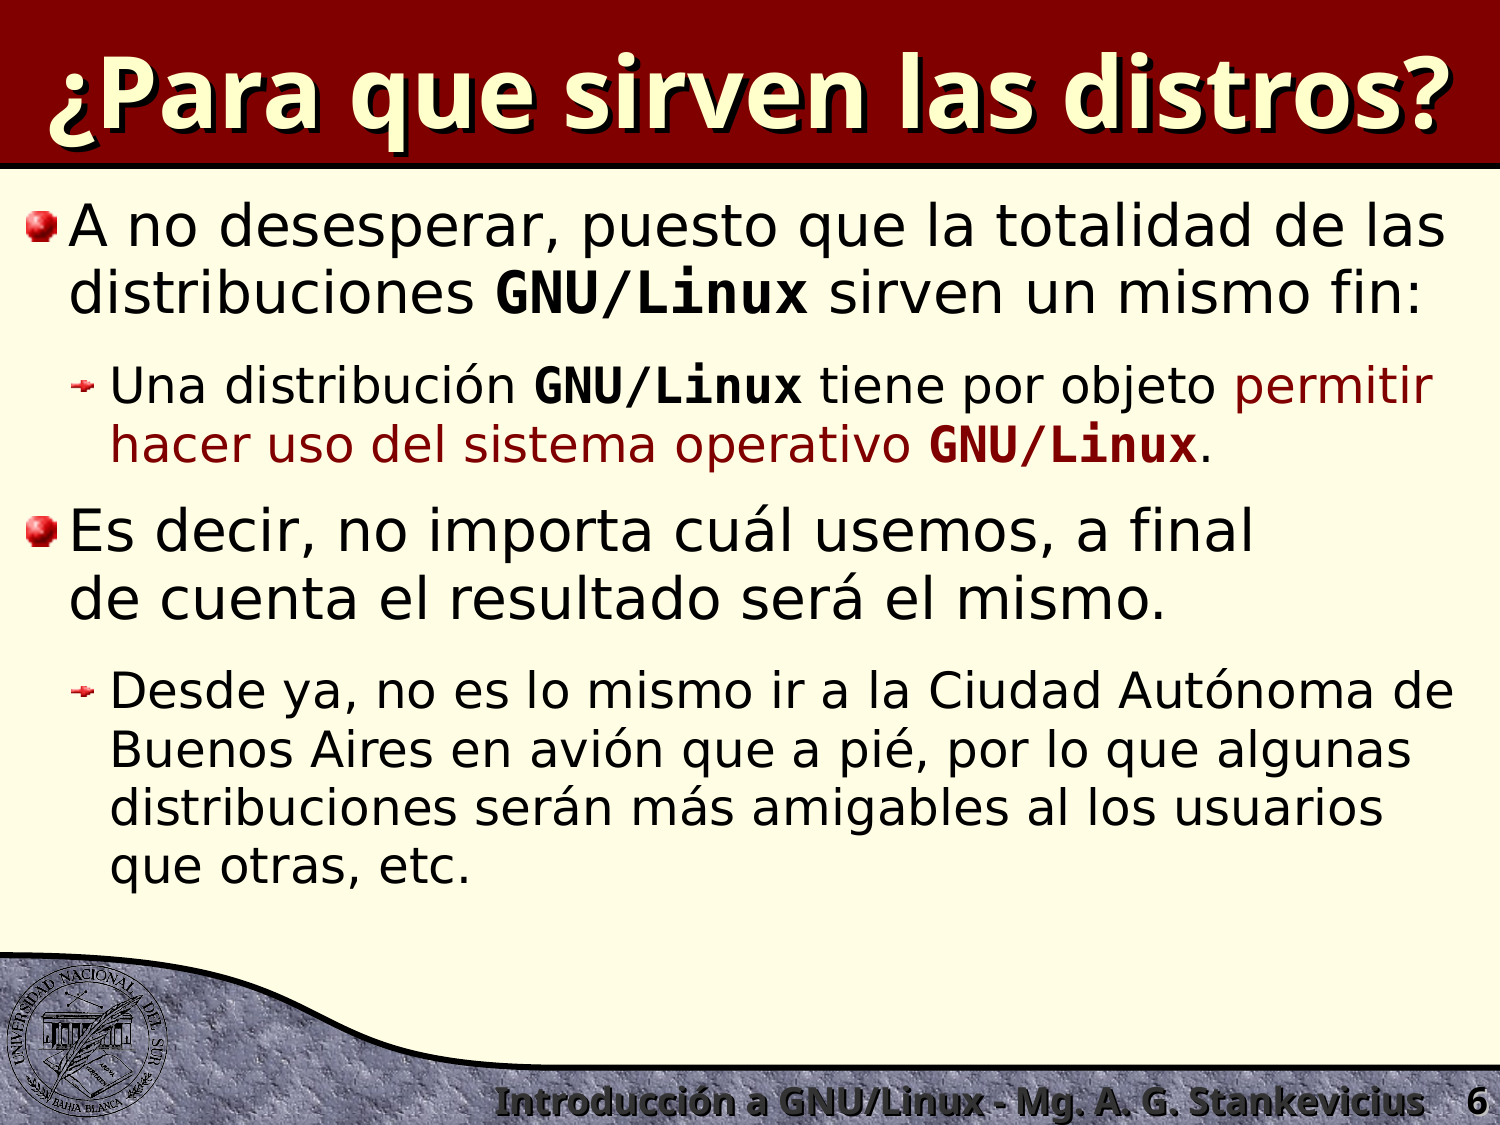

# ¿Para que sirven las distros?
A no desesperar, puesto que la totalidad de las distribuciones GNU/Linux sirven un mismo fin:
Una distribución GNU/Linux tiene por objeto permitir hacer uso del sistema operativo GNU/Linux.
Es decir, no importa cuál usemos, a final
de cuenta el resultado será el mismo.
Desde ya, no es lo mismo ir a la Ciudad Autónoma de Buenos Aires en avión que a pié, por lo que algunas distribuciones serán más amigables al los usuarios que otras, etc.
6